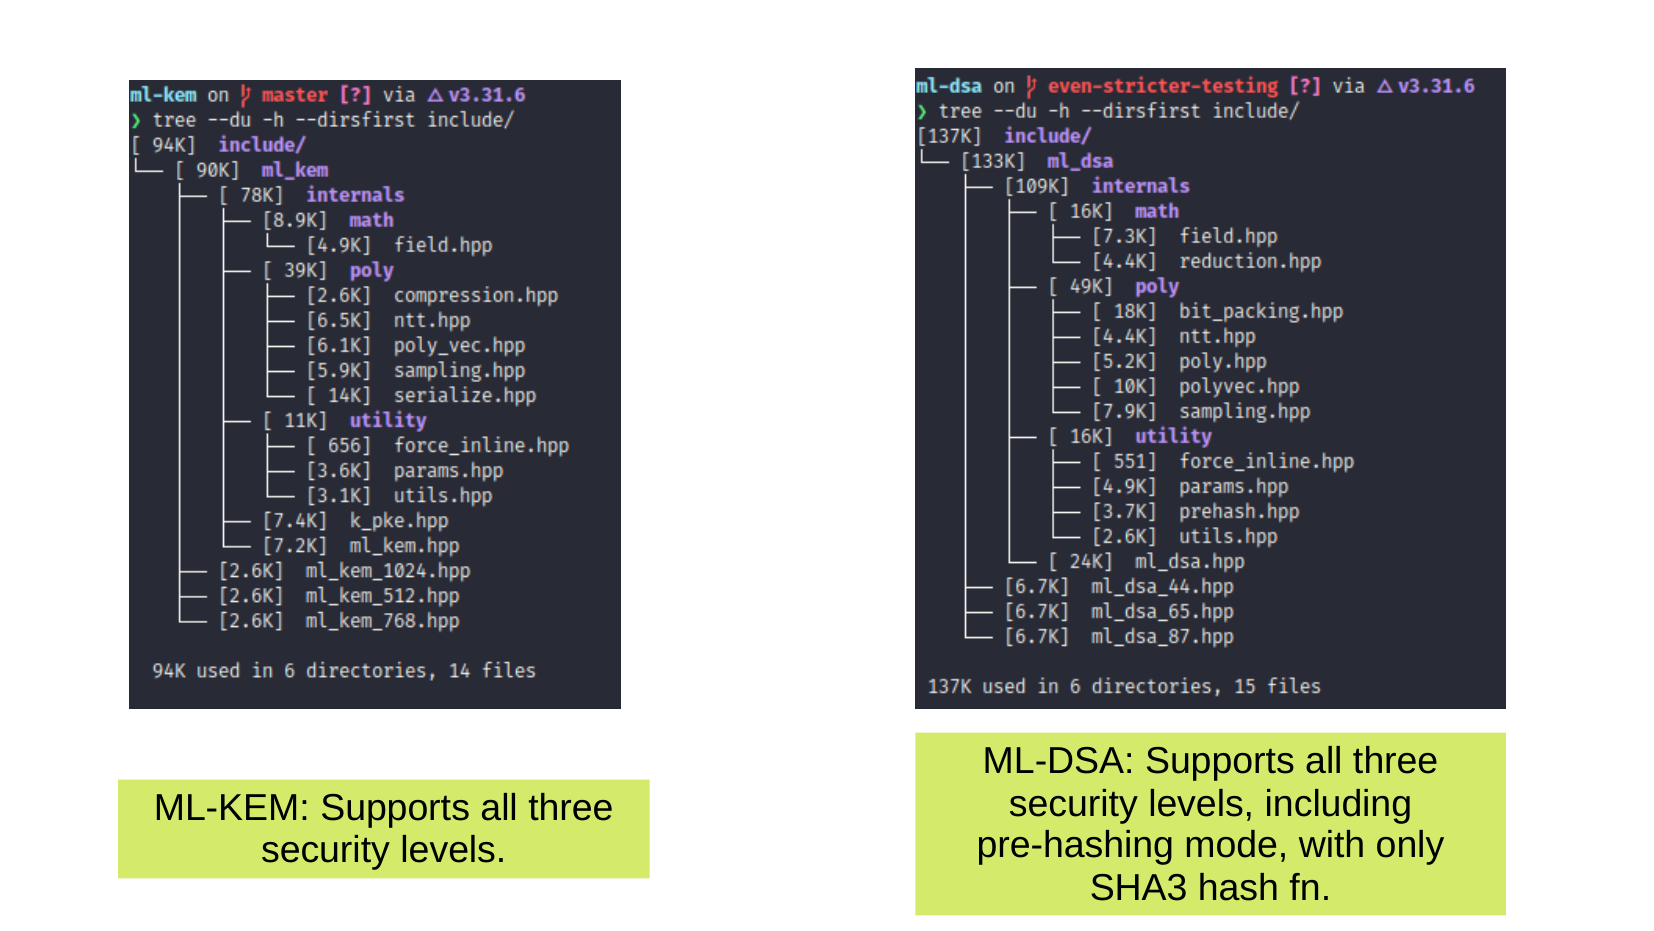

ML-DSA: Supports all three security levels, including
pre-hashing mode, with only SHA3 hash fn.
ML-KEM: Supports all three
security levels.